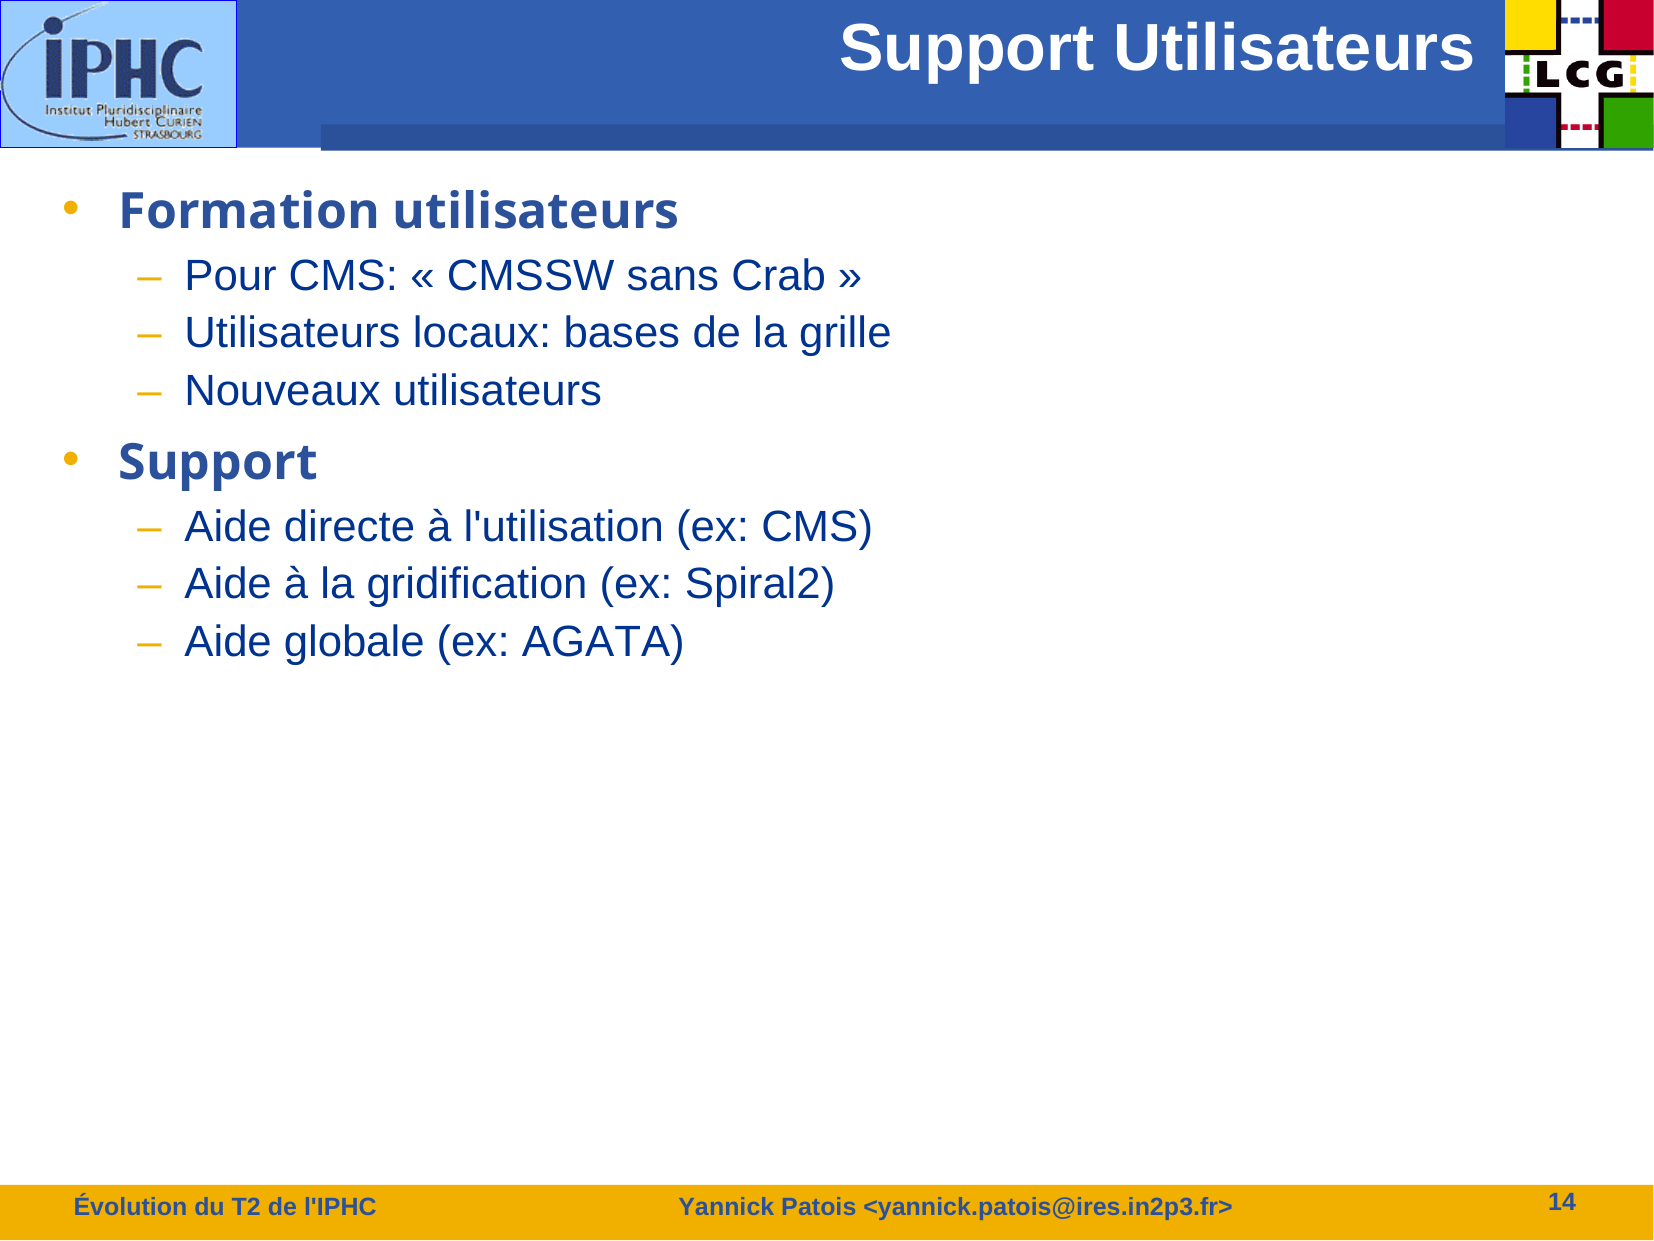

# Support Utilisateurs
Formation utilisateurs
Pour CMS: « CMSSW sans Crab »
Utilisateurs locaux: bases de la grille
Nouveaux utilisateurs
Support
Aide directe à l'utilisation (ex: CMS)
Aide à la gridification (ex: Spiral2)
Aide globale (ex: AGATA)